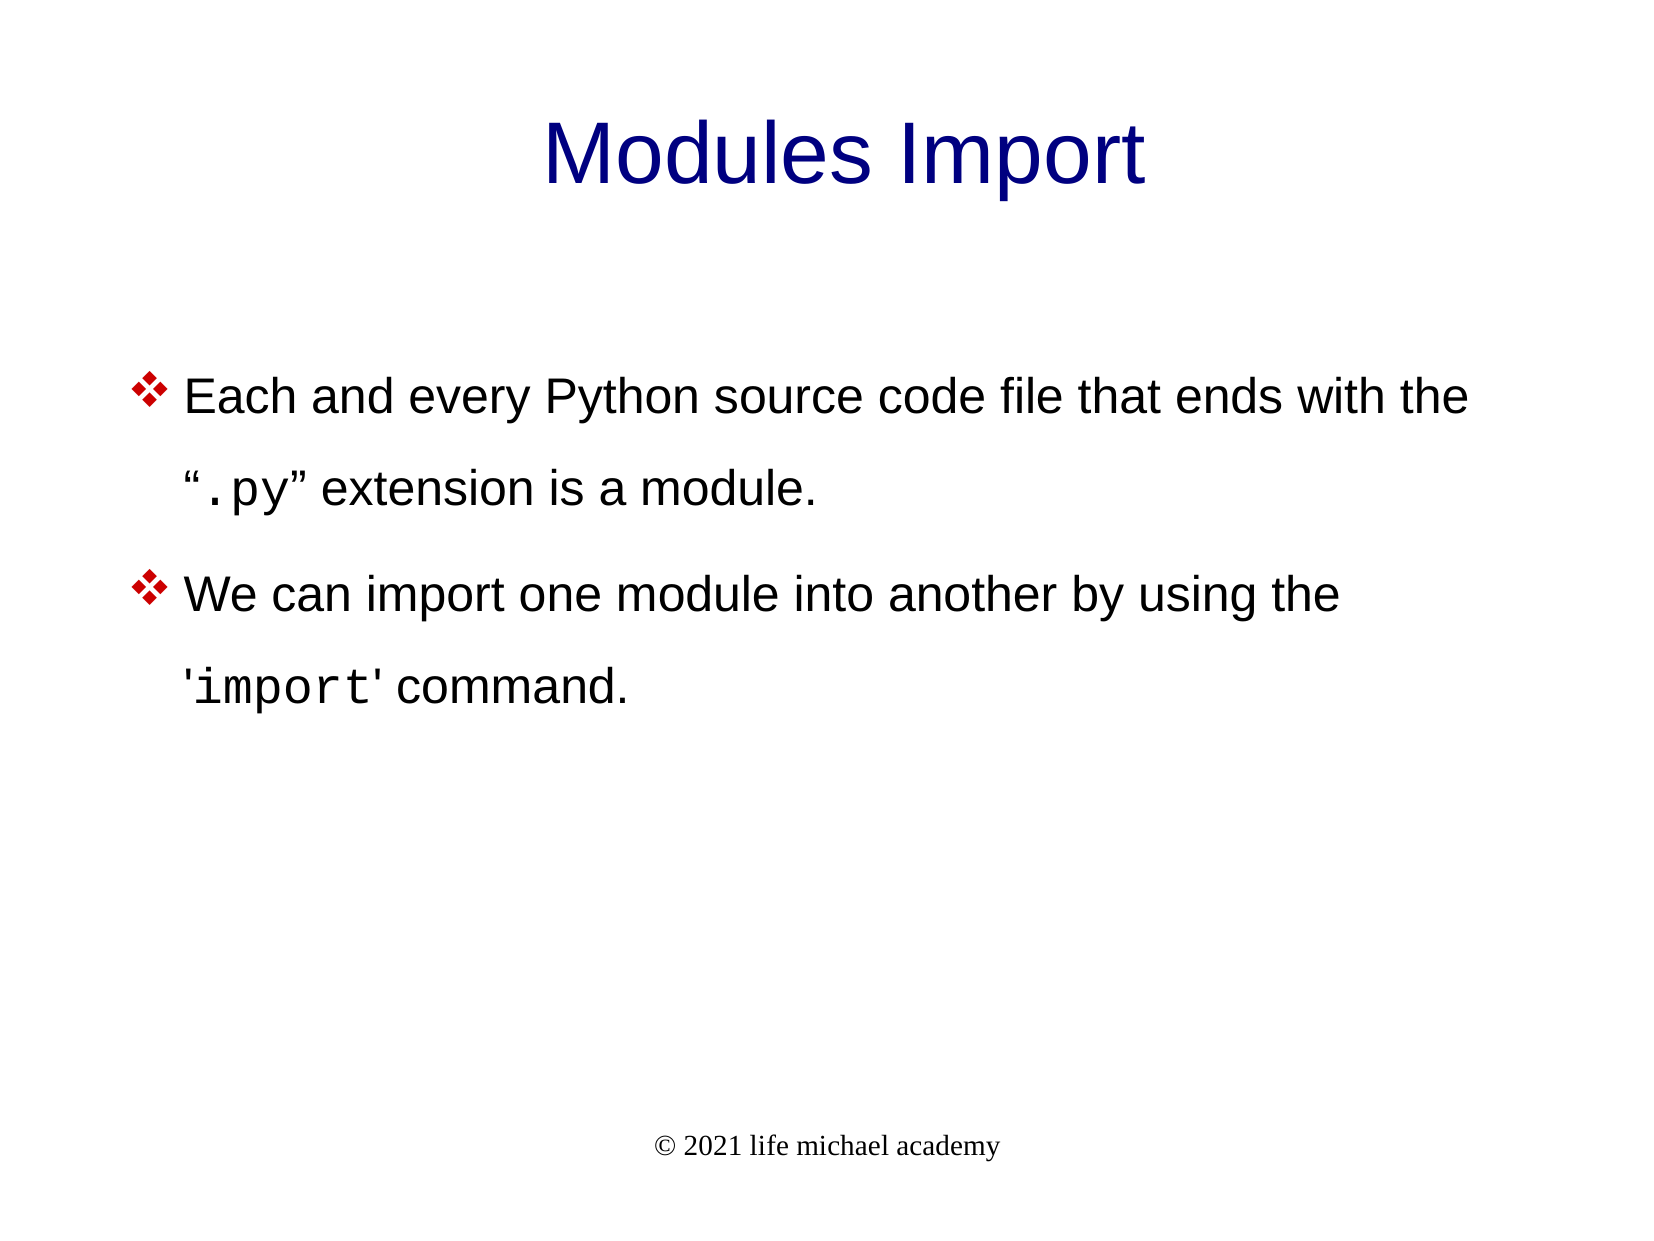

# Modules Import
Each and every Python source code file that ends with the “.py” extension is a module.
We can import one module into another by using the
'import' command.
© 2021 life michael academy